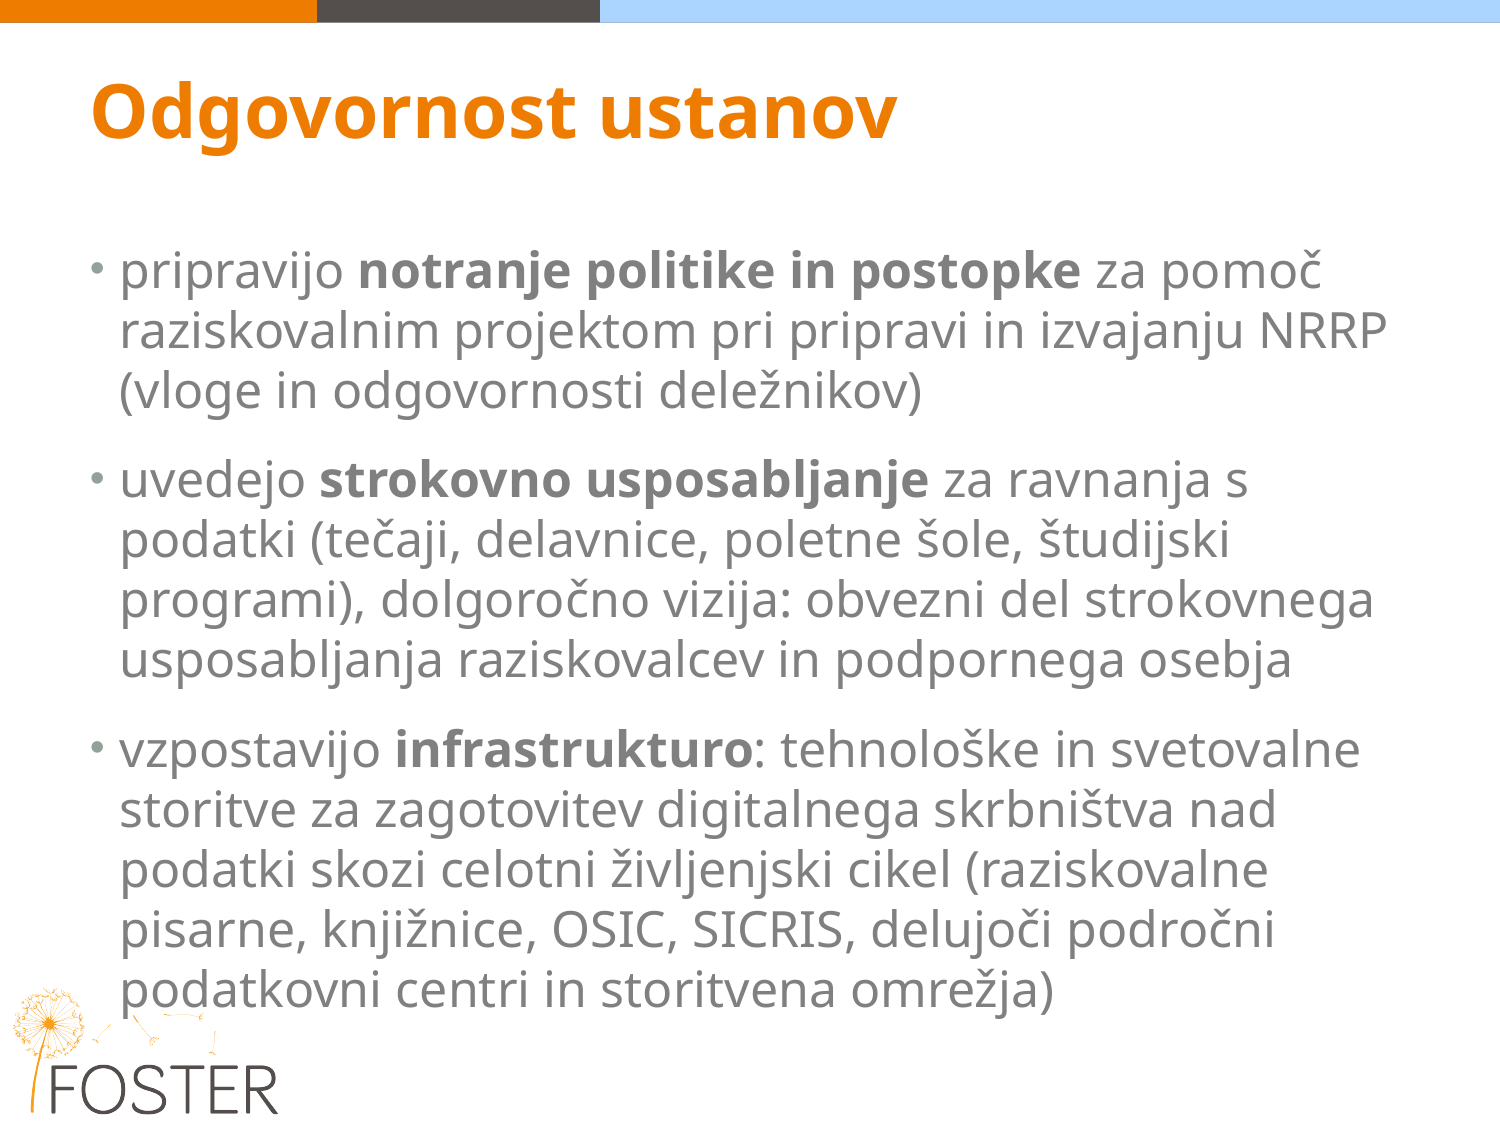

# Odgovornost ustanov
pripravijo notranje politike in postopke za pomoč raziskovalnim projektom pri pripravi in izvajanju NRRP (vloge in odgovornosti deležnikov)
uvedejo strokovno usposabljanje za ravnanja s podatki (tečaji, delavnice, poletne šole, študijski programi), dolgoročno vizija: obvezni del strokovnega usposabljanja raziskovalcev in podpornega osebja
vzpostavijo infrastrukturo: tehnološke in svetovalne storitve za zagotovitev digitalnega skrbništva nad podatki skozi celotni življenjski cikel (raziskovalne pisarne, knjižnice, OSIC, SICRIS, delujoči področni podatkovni centri in storitvena omrežja)